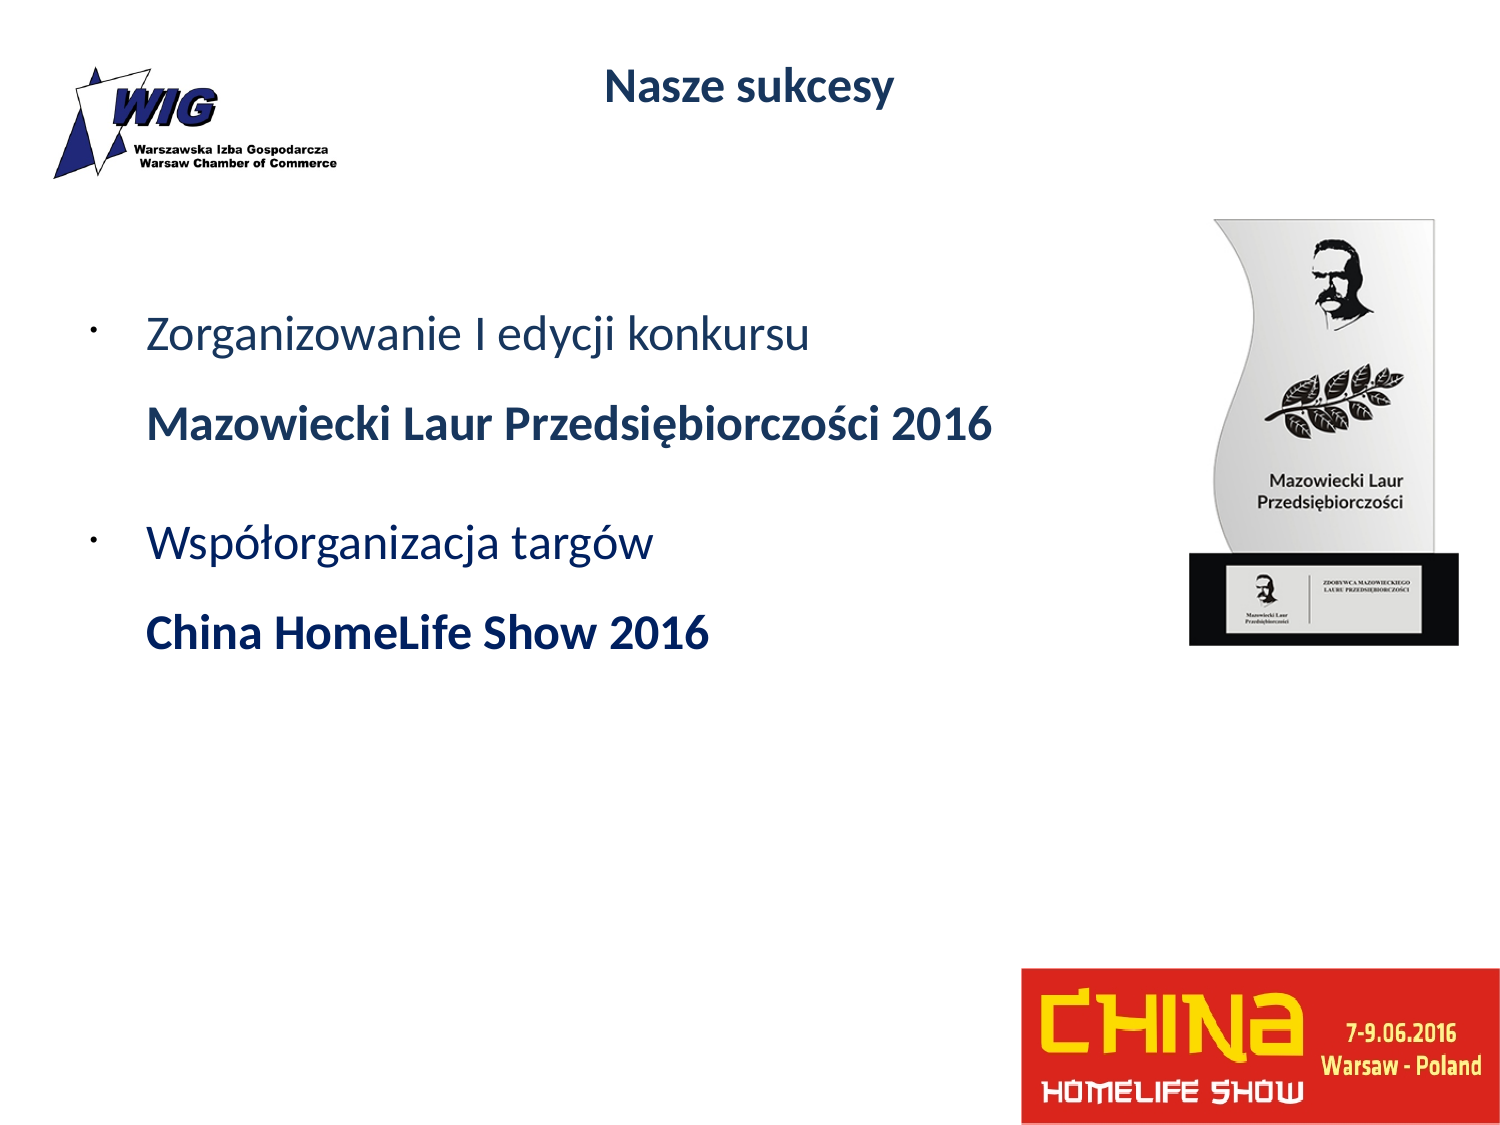

# Nasze sukcesy
Zorganizowanie I edycji konkursu Mazowiecki Laur Przedsiębiorczości 2016
Współorganizacja targów China HomeLife Show 2016